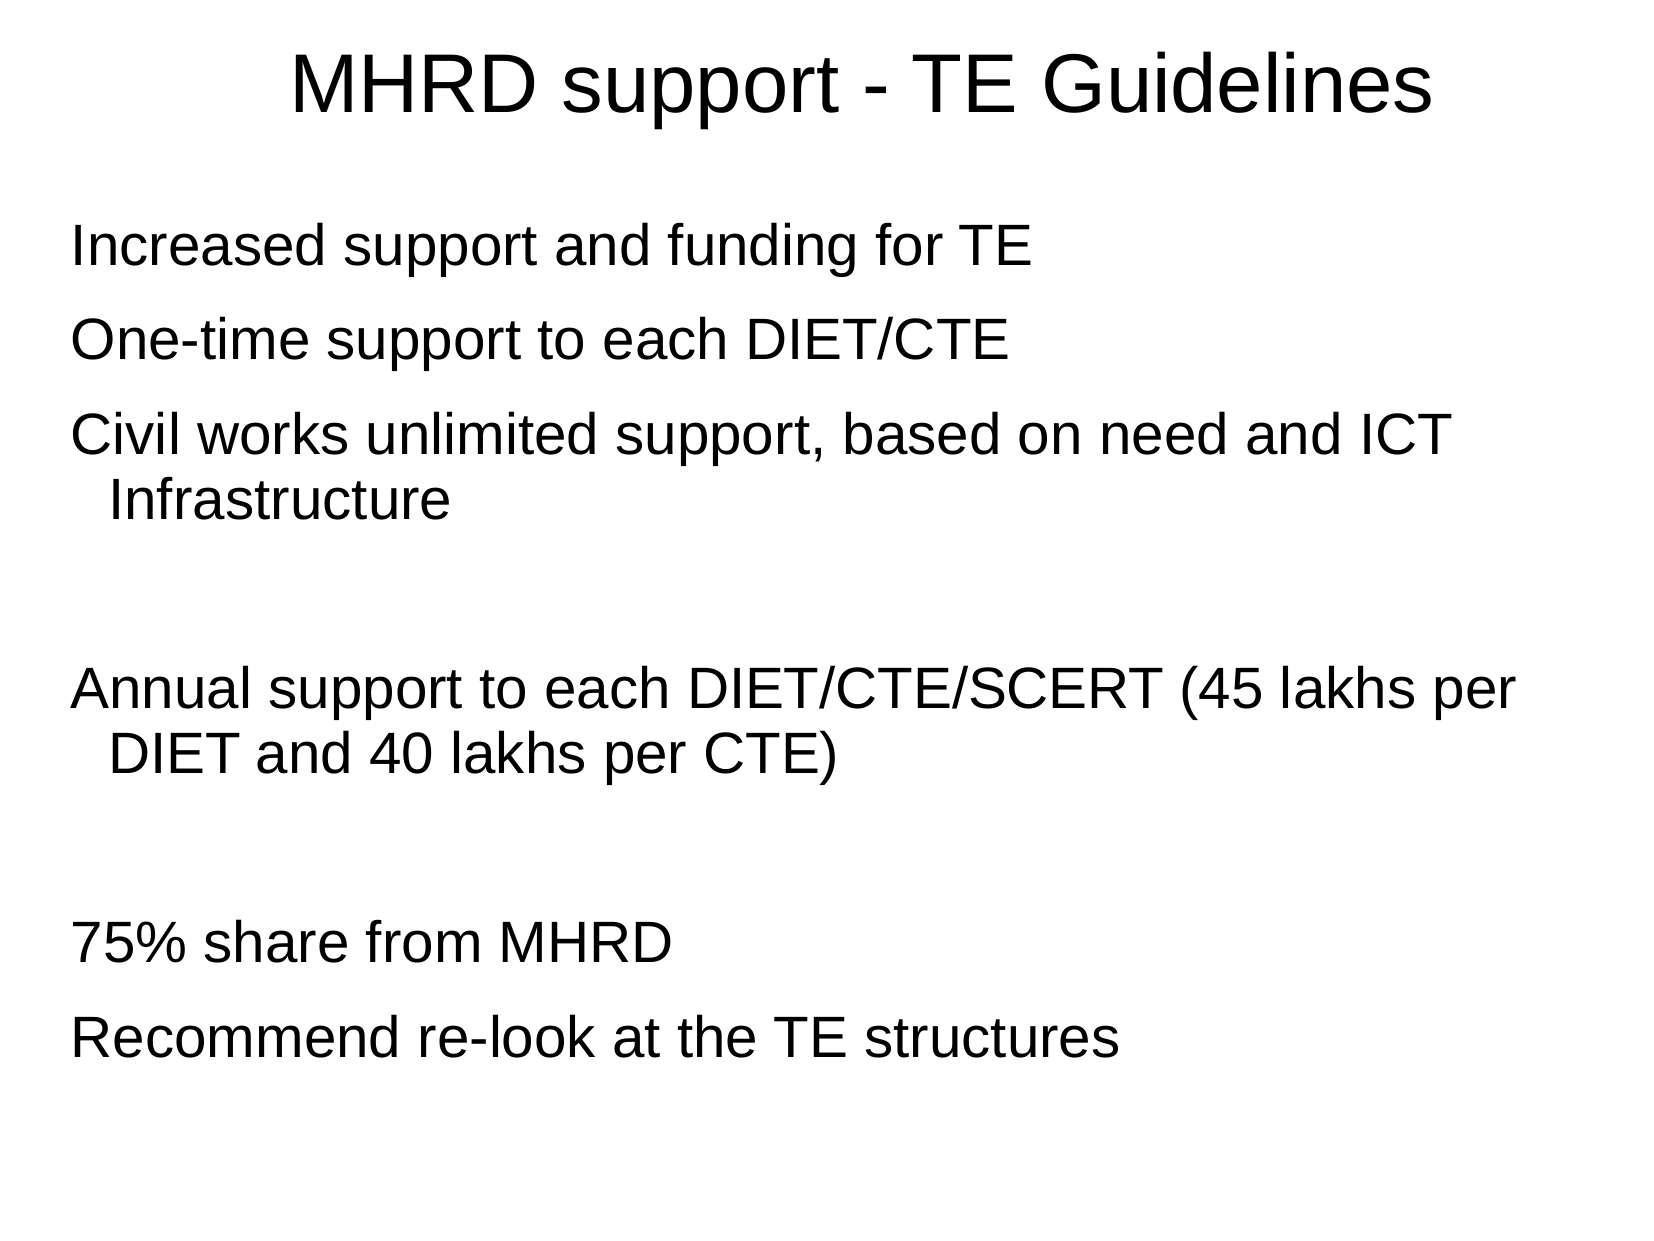

# MHRD support - TE Guidelines
Increased support and funding for TE
One-time support to each DIET/CTE
Civil works unlimited support, based on need and ICT Infrastructure
Annual support to each DIET/CTE/SCERT (45 lakhs per DIET and 40 lakhs per CTE)
75% share from MHRD
Recommend re-look at the TE structures